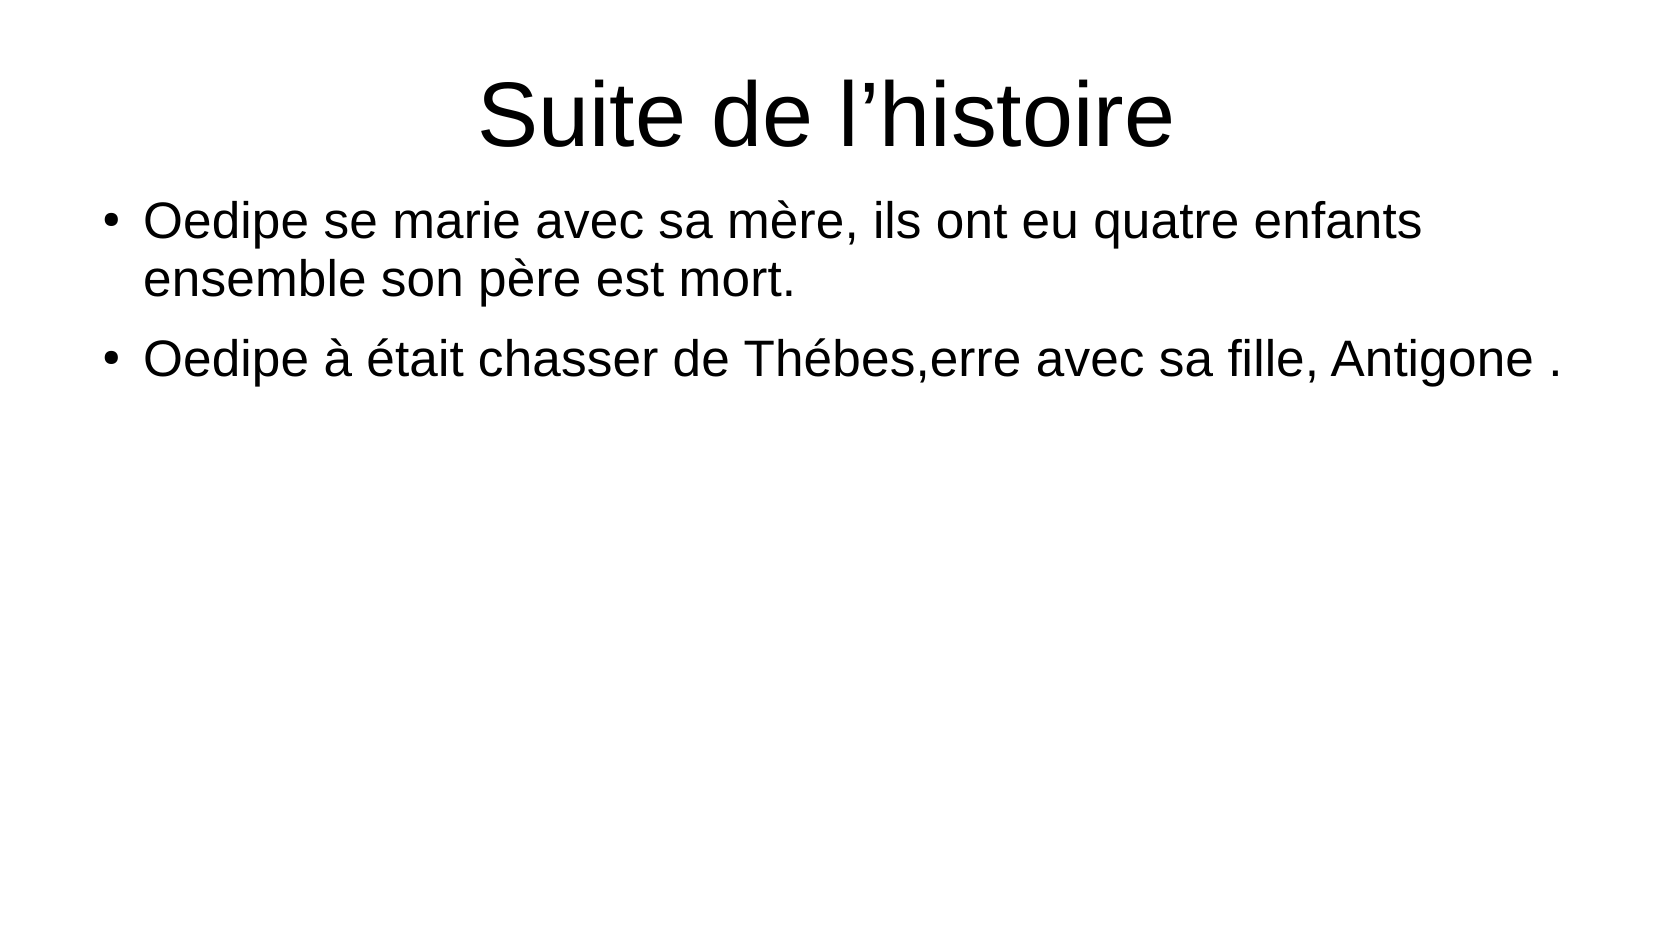

# Suite de l’histoire
Oedipe se marie avec sa mère, ils ont eu quatre enfants ensemble son père est mort.
Oedipe à était chasser de Thébes,erre avec sa fille, Antigone .